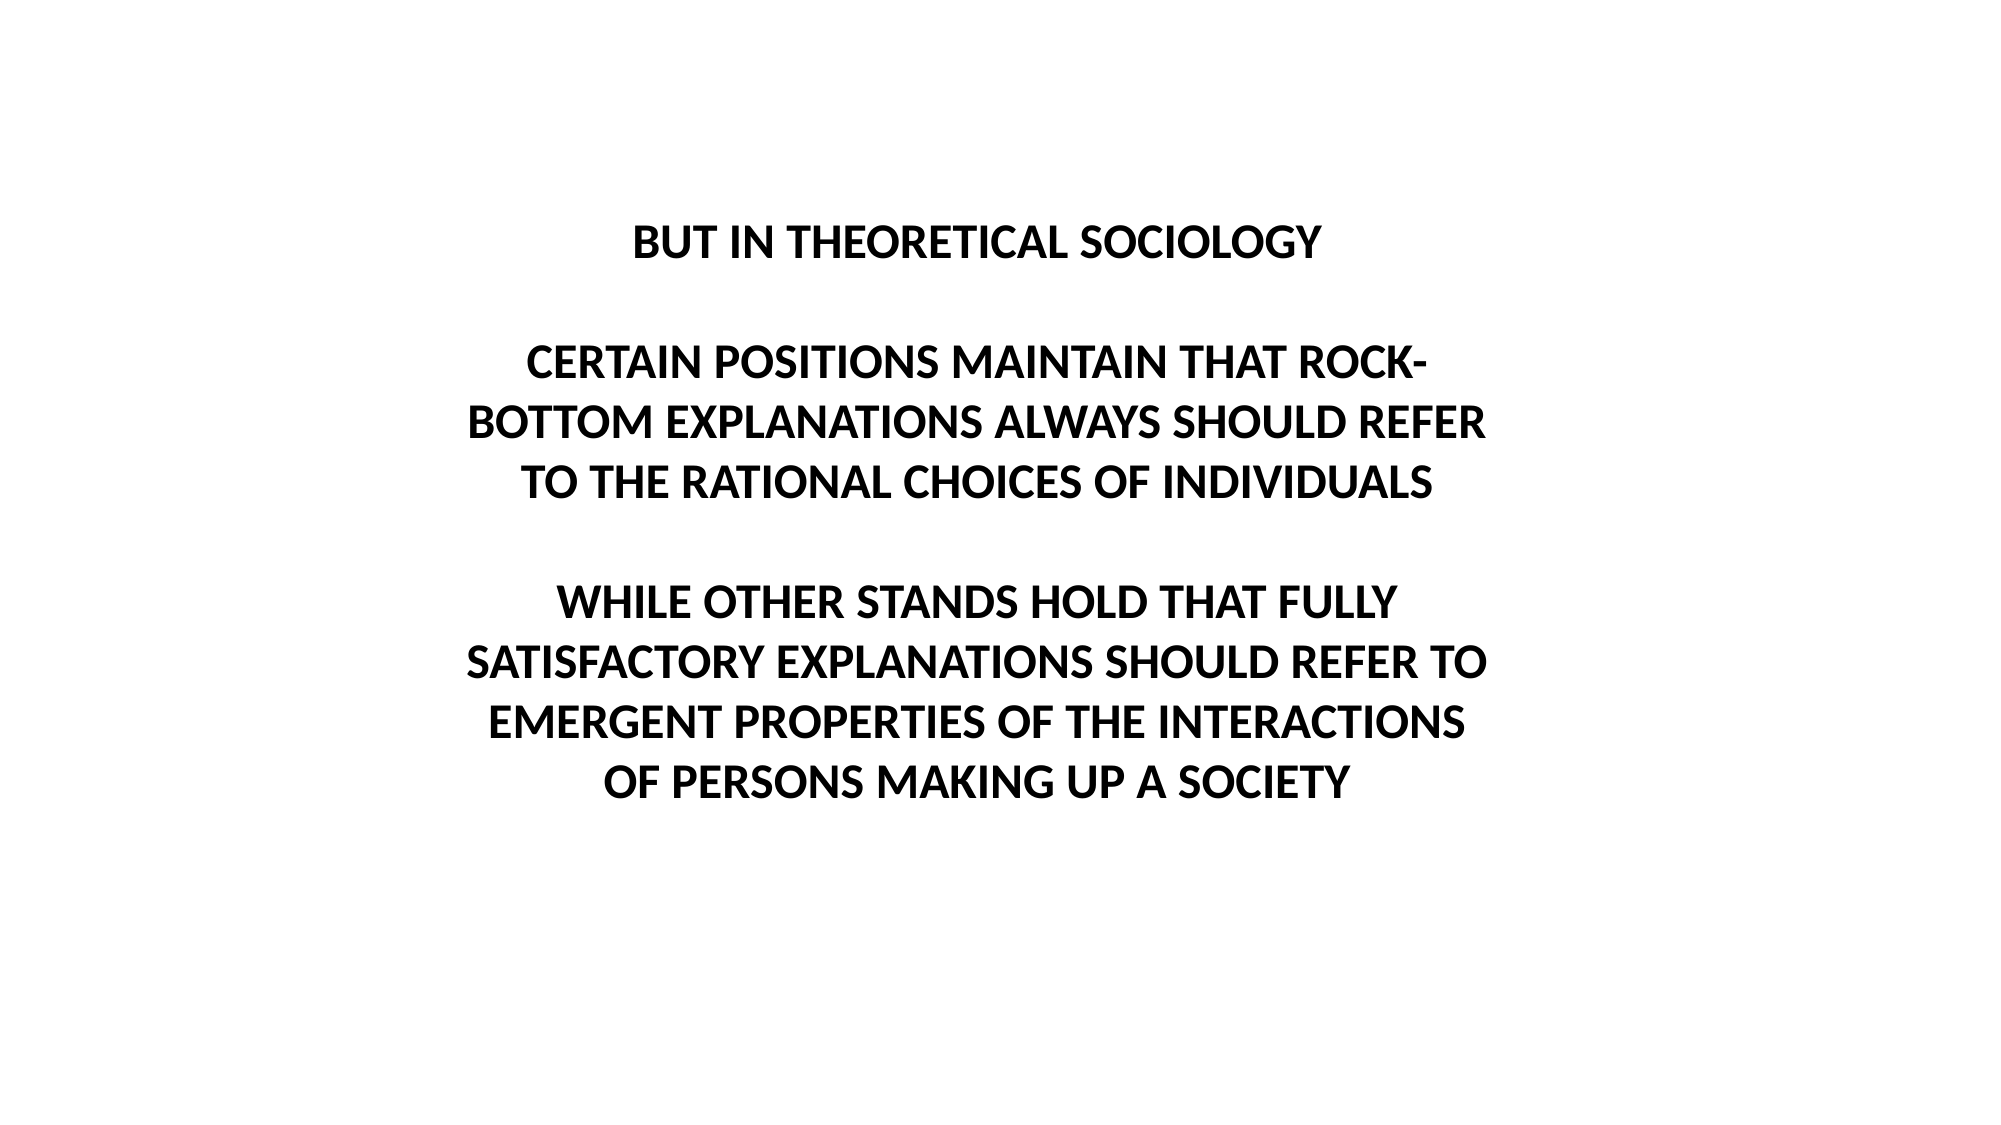

BUT IN THEORETICAL SOCIOLOGY
CERTAIN POSITIONS MAINTAIN THAT ROCK-BOTTOM EXPLANATIONS ALWAYS SHOULD REFER TO THE RATIONAL CHOICES OF INDIVIDUALS
WHILE OTHER STANDS HOLD THAT FULLY SATISFACTORY EXPLANATIONS SHOULD REFER TO EMERGENT PROPERTIES OF THE INTERACTIONS OF PERSONS MAKING UP A SOCIETY